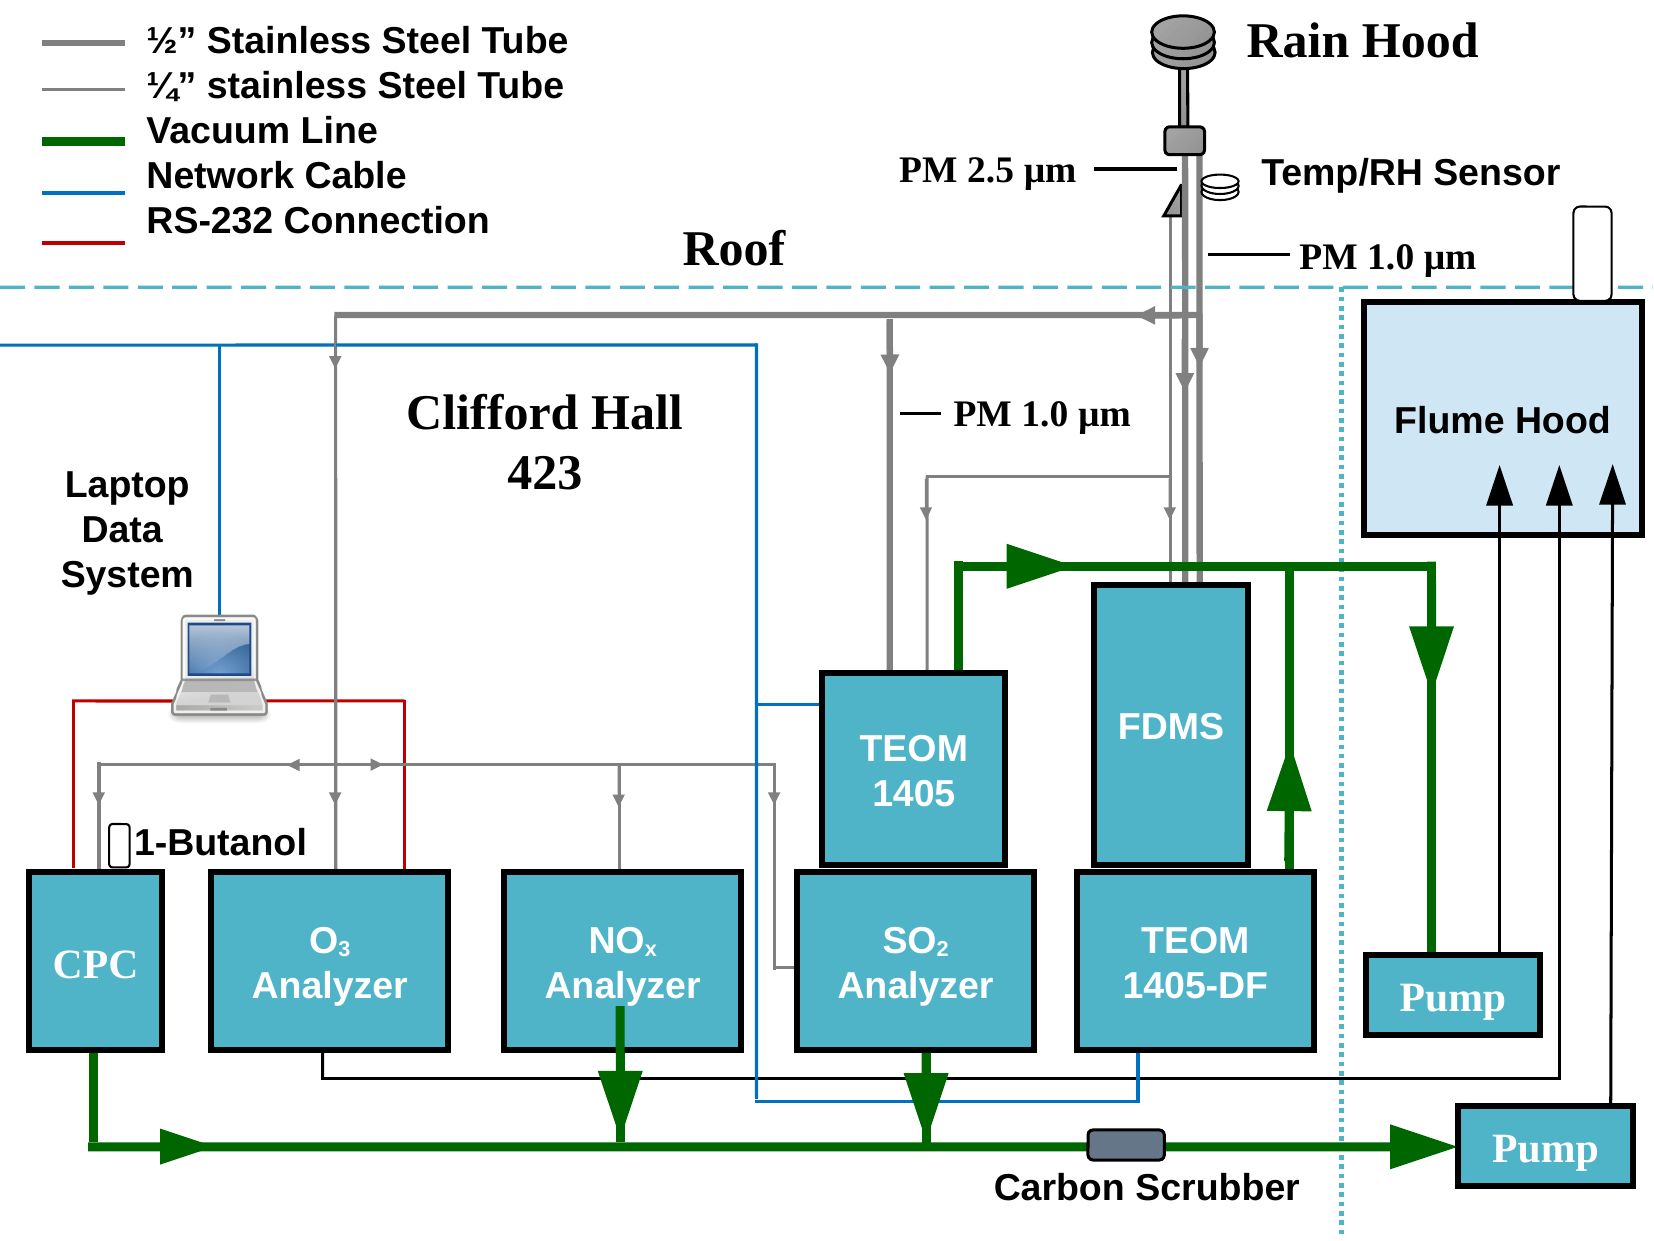

Rain Hood
½” Stainless Steel Tube
¼” stainless Steel Tube
Vacuum Line
Network Cable
RS-232 Connection
 PM 2.5 µm
 Temp/RH Sensor
Roof
 PM 1.0 µm
Flume Hood
Clifford Hall
423
 PM 1.0 µm
Laptop
Data
System
FDMS
TEOM
1405
1-Butanol
CPC
O3
Analyzer
NOx
Analyzer
SO2
Analyzer
TEOM
1405-DF
Pump
Pump
Carbon Scrubber